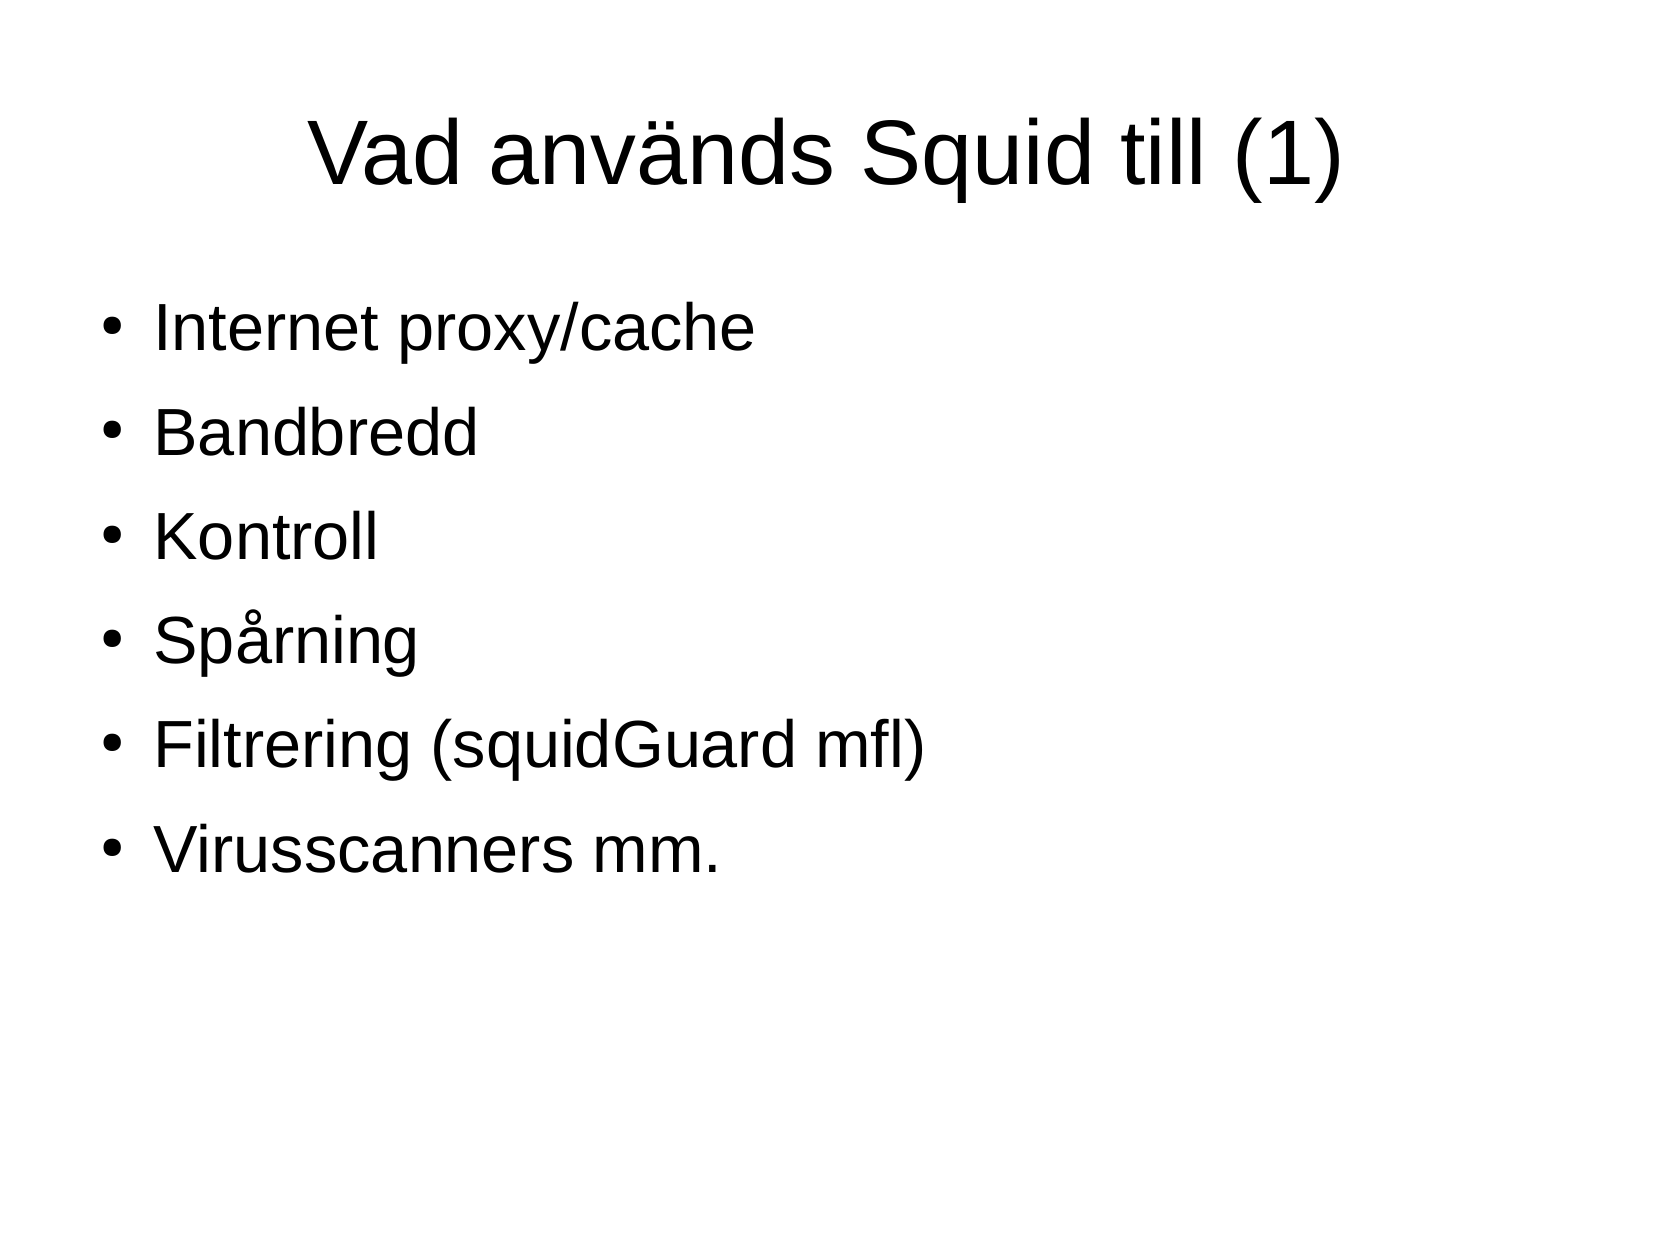

# Vad används Squid till (1)
Internet proxy/cache
Bandbredd
Kontroll
Spårning
Filtrering (squidGuard mfl)
Virusscanners mm.